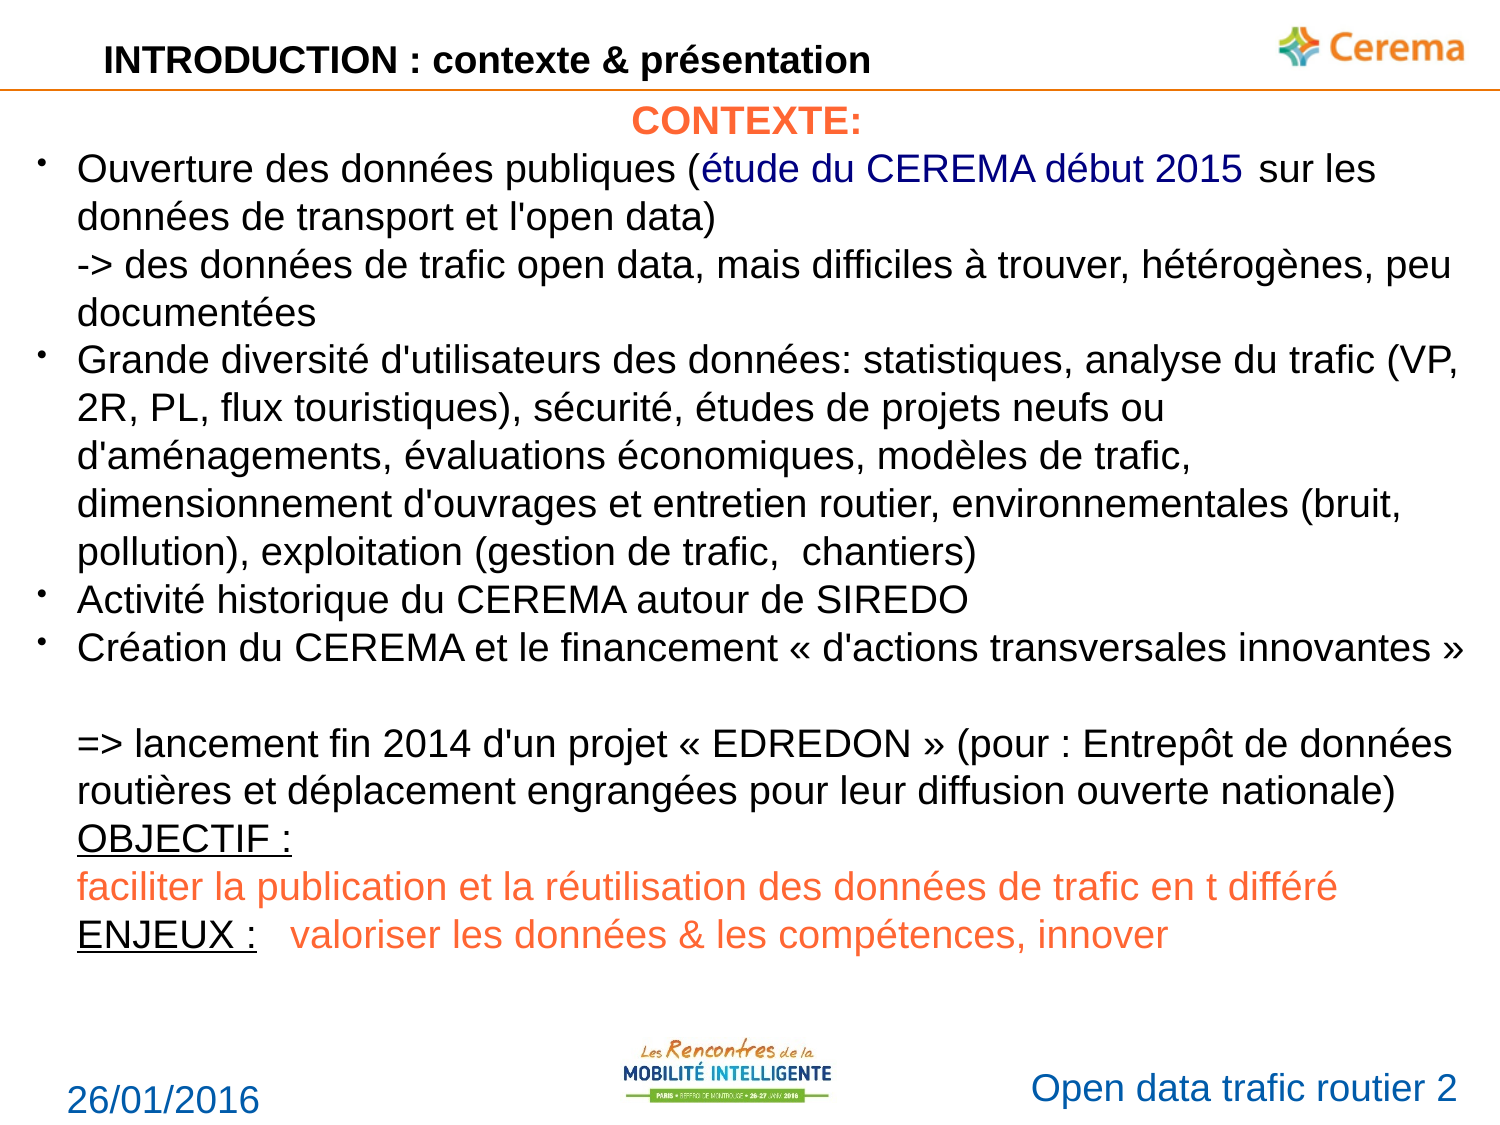

# INTRODUCTION : contexte & présentation
CONTEXTE:
Ouverture des données publiques (étude du CEREMA début 2015 sur les données de transport et l'open data)
-> des données de trafic open data, mais difficiles à trouver, hétérogènes, peu documentées
Grande diversité d'utilisateurs des données: statistiques, analyse du trafic (VP, 2R, PL, flux touristiques), sécurité, études de projets neufs ou d'aménagements, évaluations économiques, modèles de trafic, dimensionnement d'ouvrages et entretien routier, environnementales (bruit, pollution), exploitation (gestion de trafic, chantiers)
Activité historique du CEREMA autour de SIREDO
Création du CEREMA et le financement « d'actions transversales innovantes »
=> lancement fin 2014 d'un projet « EDREDON » (pour : Entrepôt de données routières et déplacement engrangées pour leur diffusion ouverte nationale)
OBJECTIF :
faciliter la publication et la réutilisation des données de trafic en t différé
ENJEUX : valoriser les données & les compétences, innover
Open data trafic routier
26/01/2016